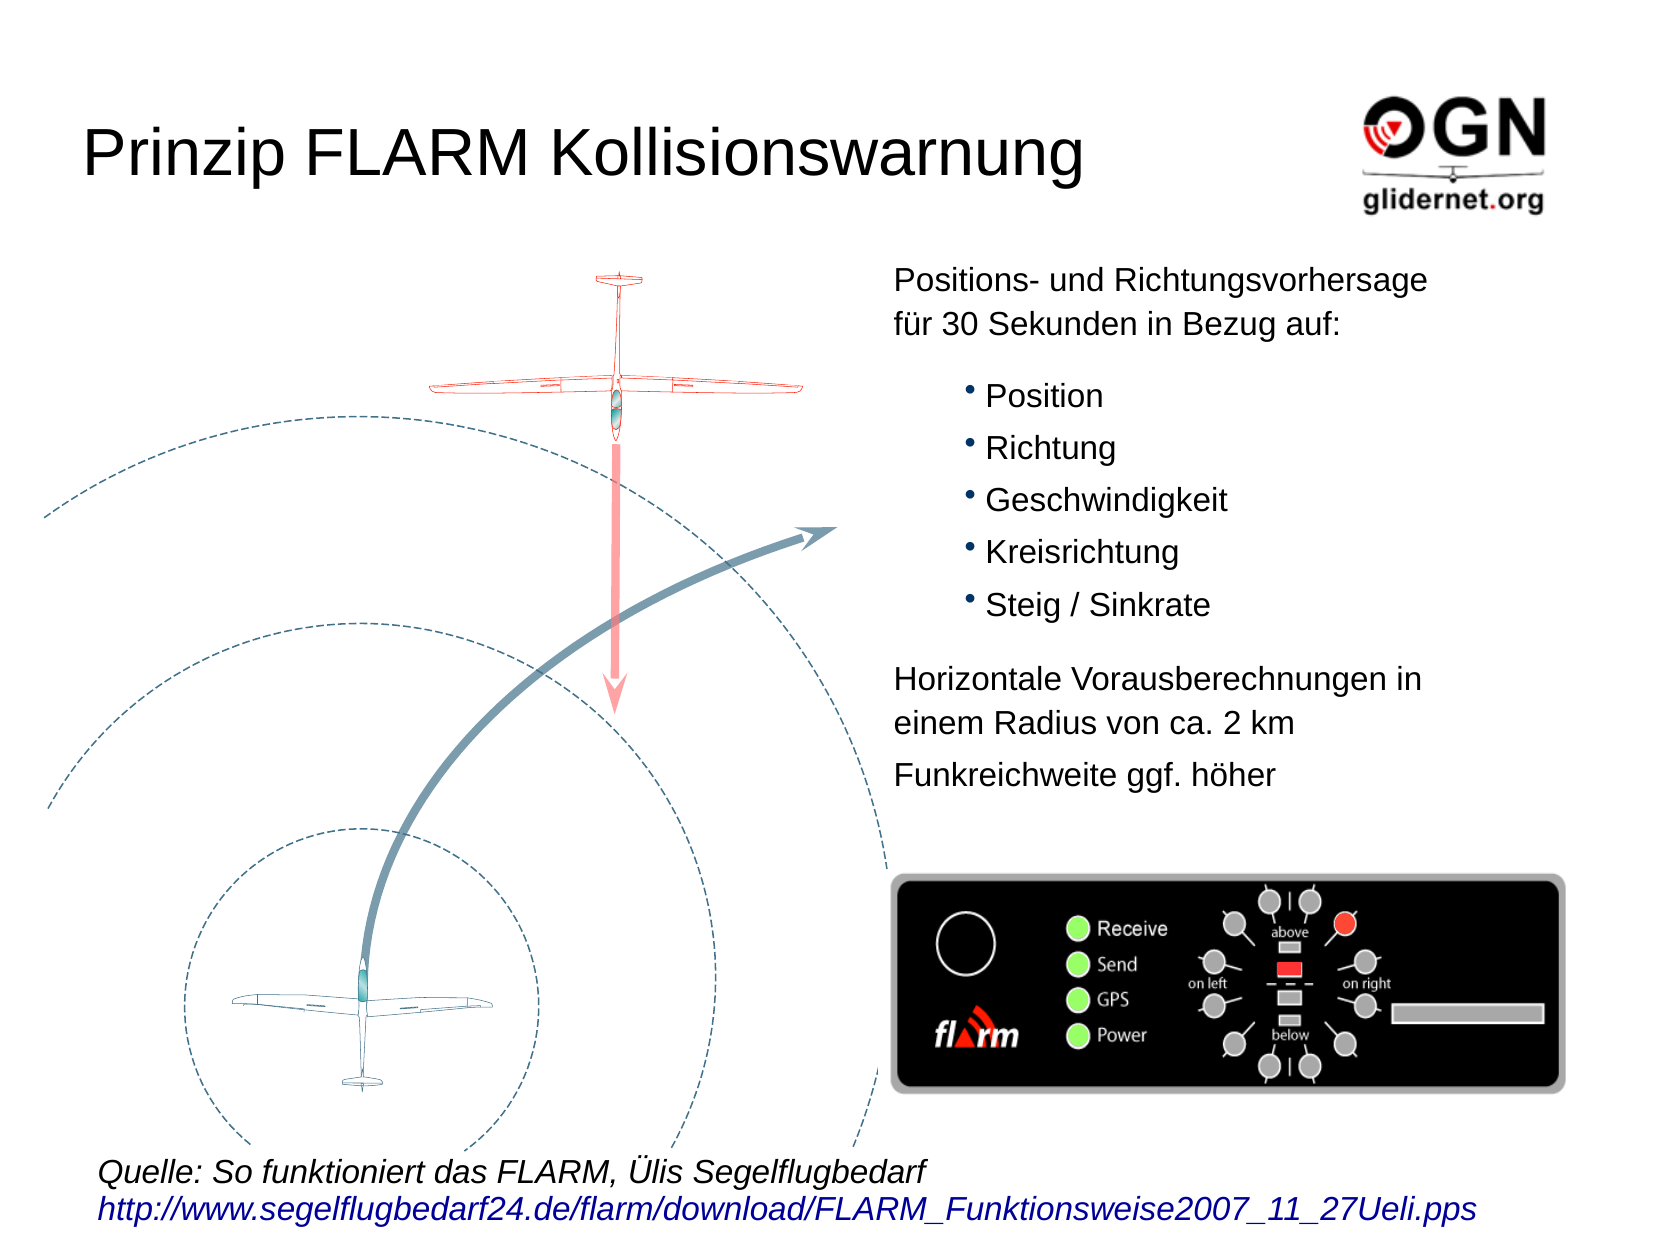

# Prinzip FLARM Kollisionswarnung
Positions- und Richtungsvorhersage für 30 Sekunden in Bezug auf:
 Position
 Richtung
 Geschwindigkeit
 Kreisrichtung
 Steig / Sinkrate
Horizontale Vorausberechnungen in einem Radius von ca. 2 km
Funkreichweite ggf. höher
Quelle: So funktioniert das FLARM, Ülis Segelflugbedarf
http://www.segelflugbedarf24.de/flarm/download/FLARM_Funktionsweise2007_11_27Ueli.pps